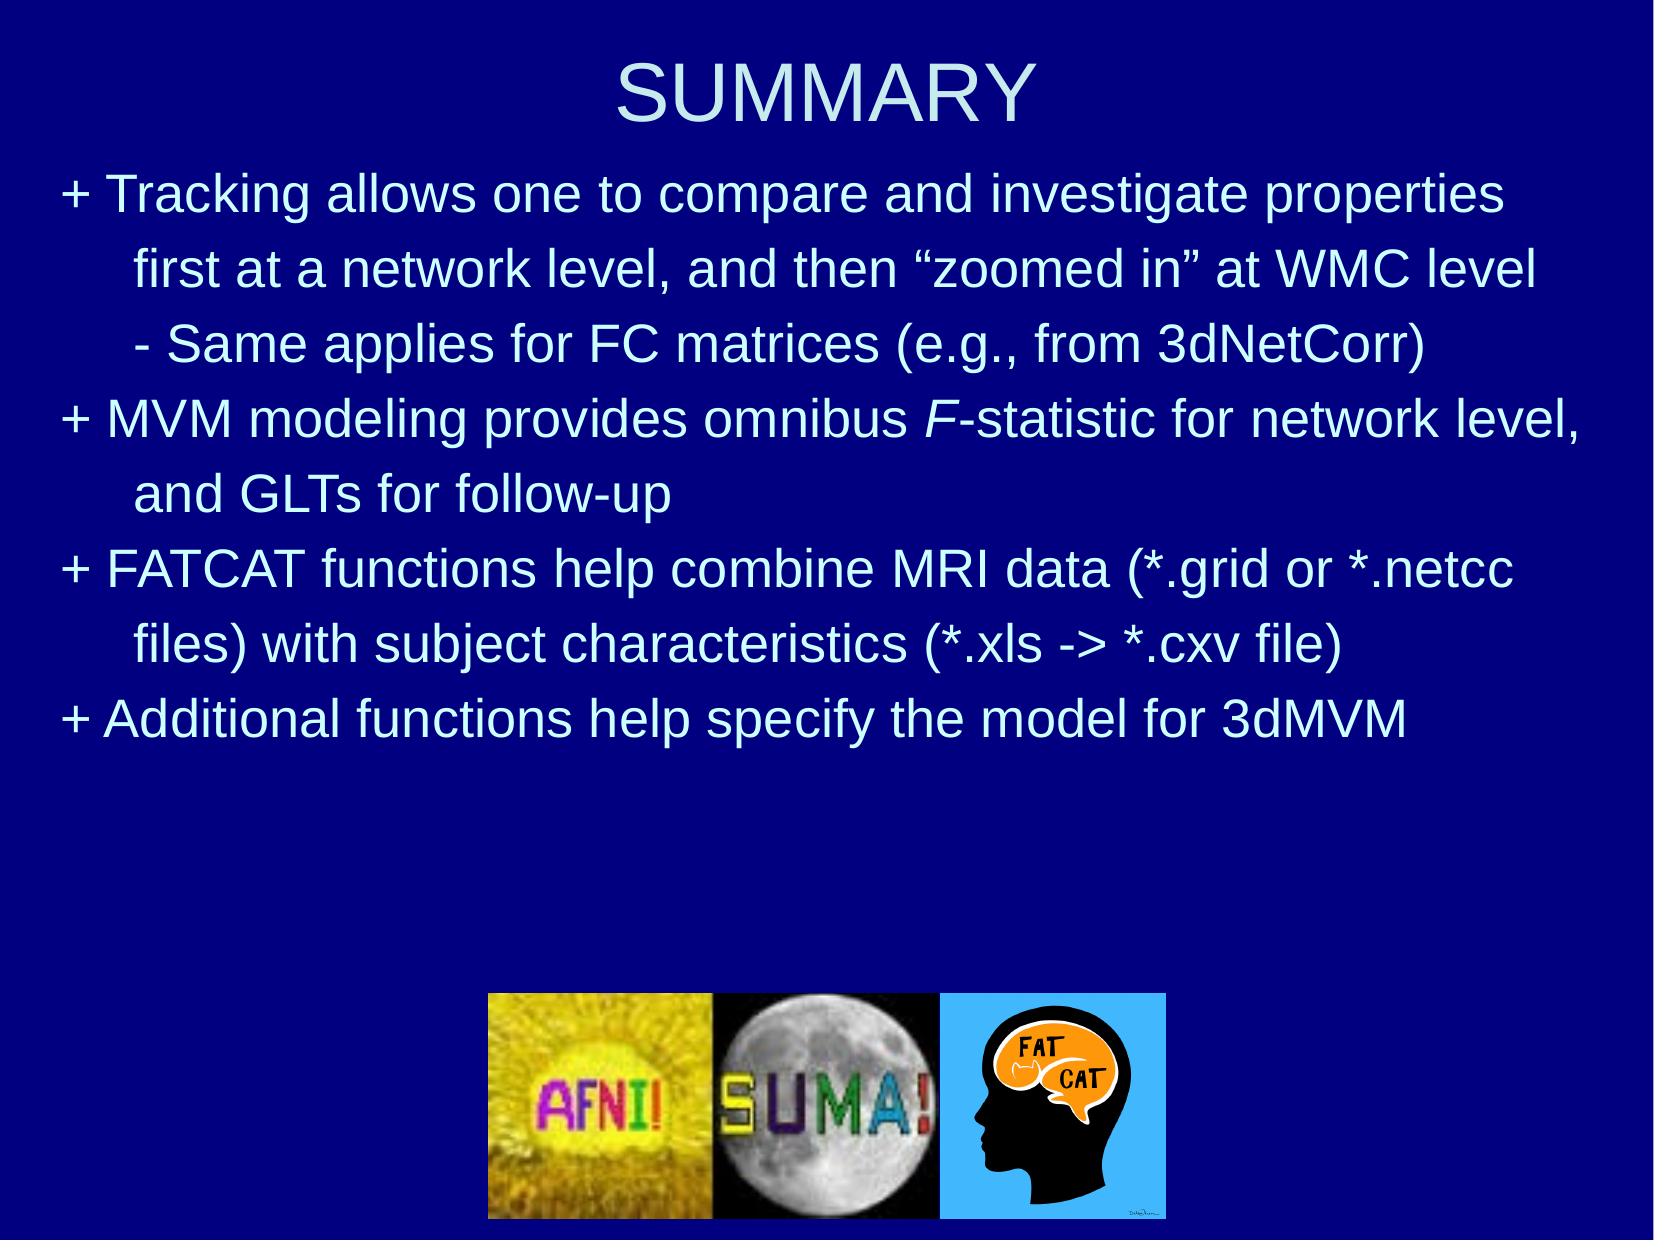

# SUMMARY
+ Tracking allows one to compare and investigate properties
	first at a network level, and then “zoomed in” at WMC level
	- Same applies for FC matrices (e.g., from 3dNetCorr)
+ MVM modeling provides omnibus F-statistic for network level,
	and GLTs for follow-up
+ FATCAT functions help combine MRI data (*.grid or *.netcc
	files) with subject characteristics (*.xls -> *.cxv file)
+ Additional functions help specify the model for 3dMVM